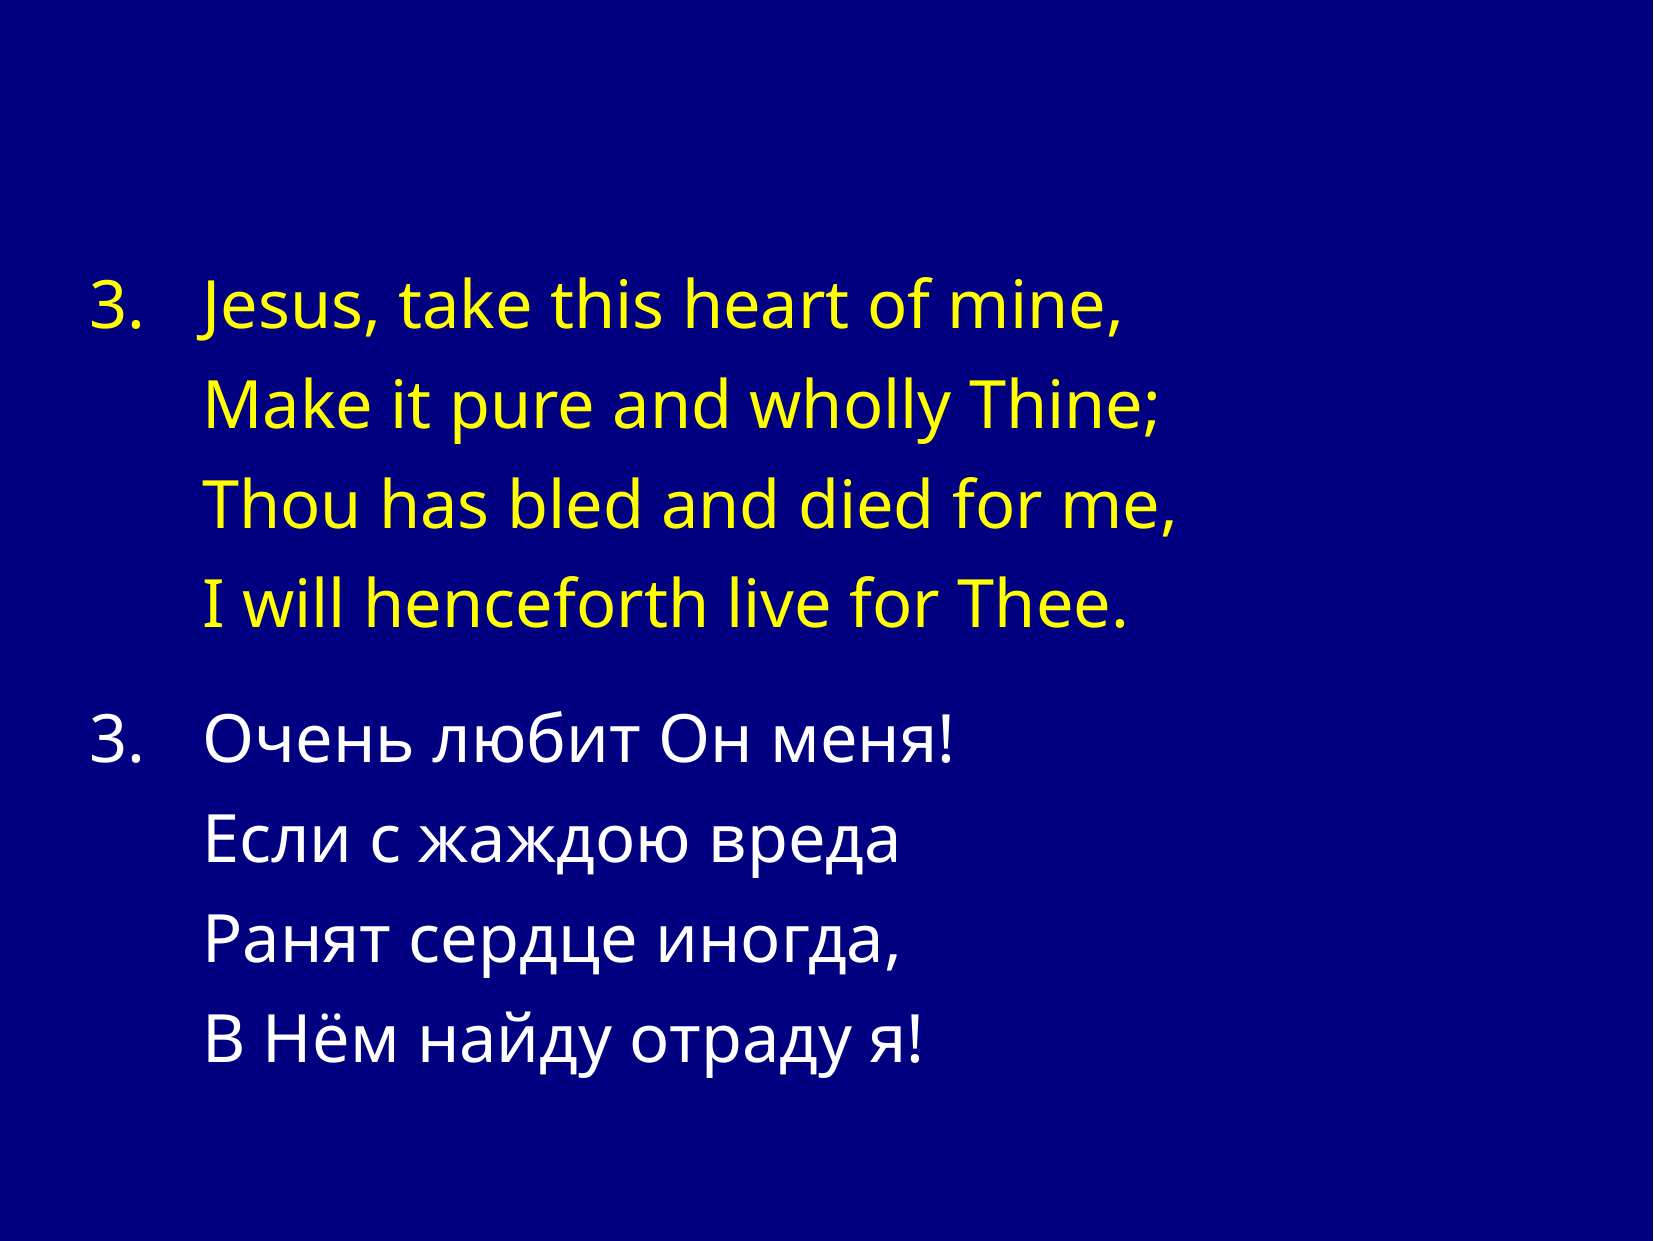

3.	Jesus, take this heart of mine,
	Make it pure and wholly Thine;
	Thou has bled and died for me,
	I will henceforth live for Thee.
3.	Очень любит Он меня!
	Если с жаждою вреда
	Ранят сердце иногда,
	В Нём найду отраду я!